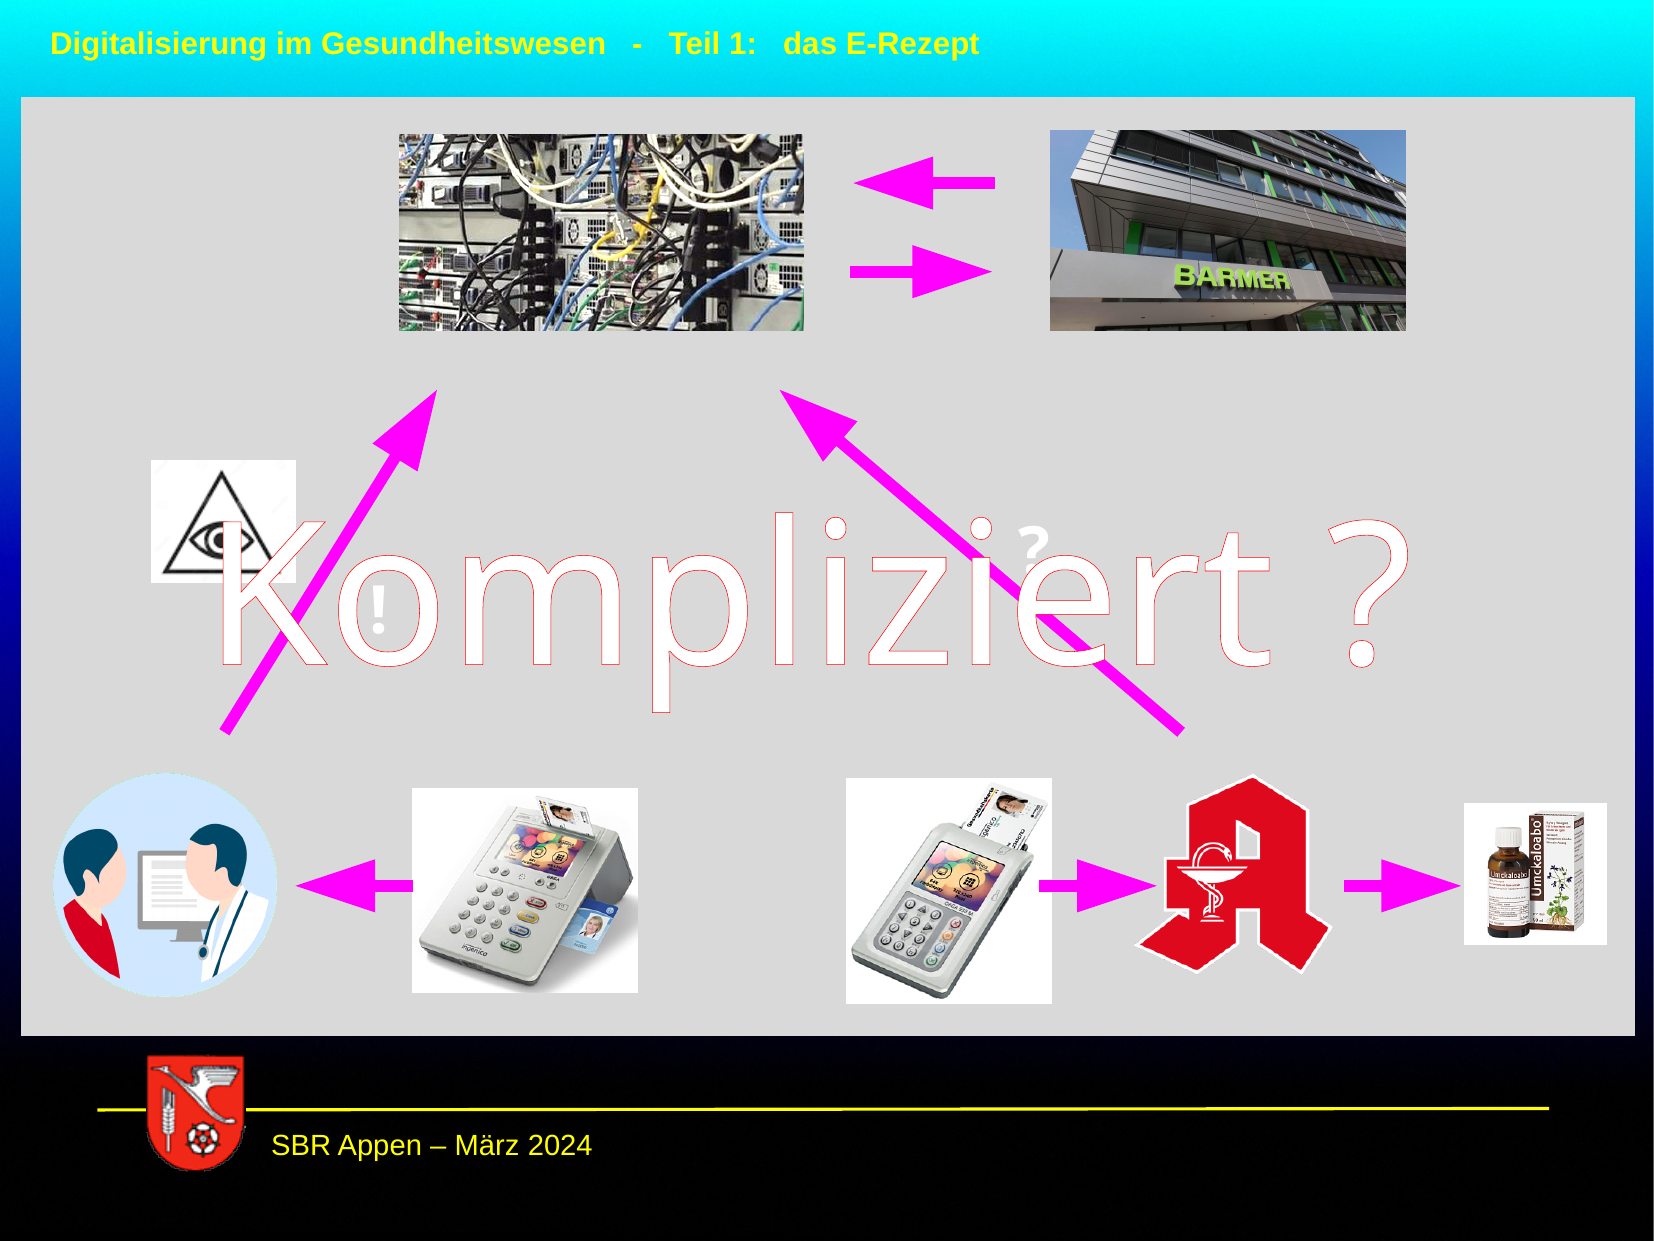

Digitalisierung im Gesundheitswesen - Teil 1: das E-Rezept
Kompliziert ?
?
!
SBR Appen – März 2024